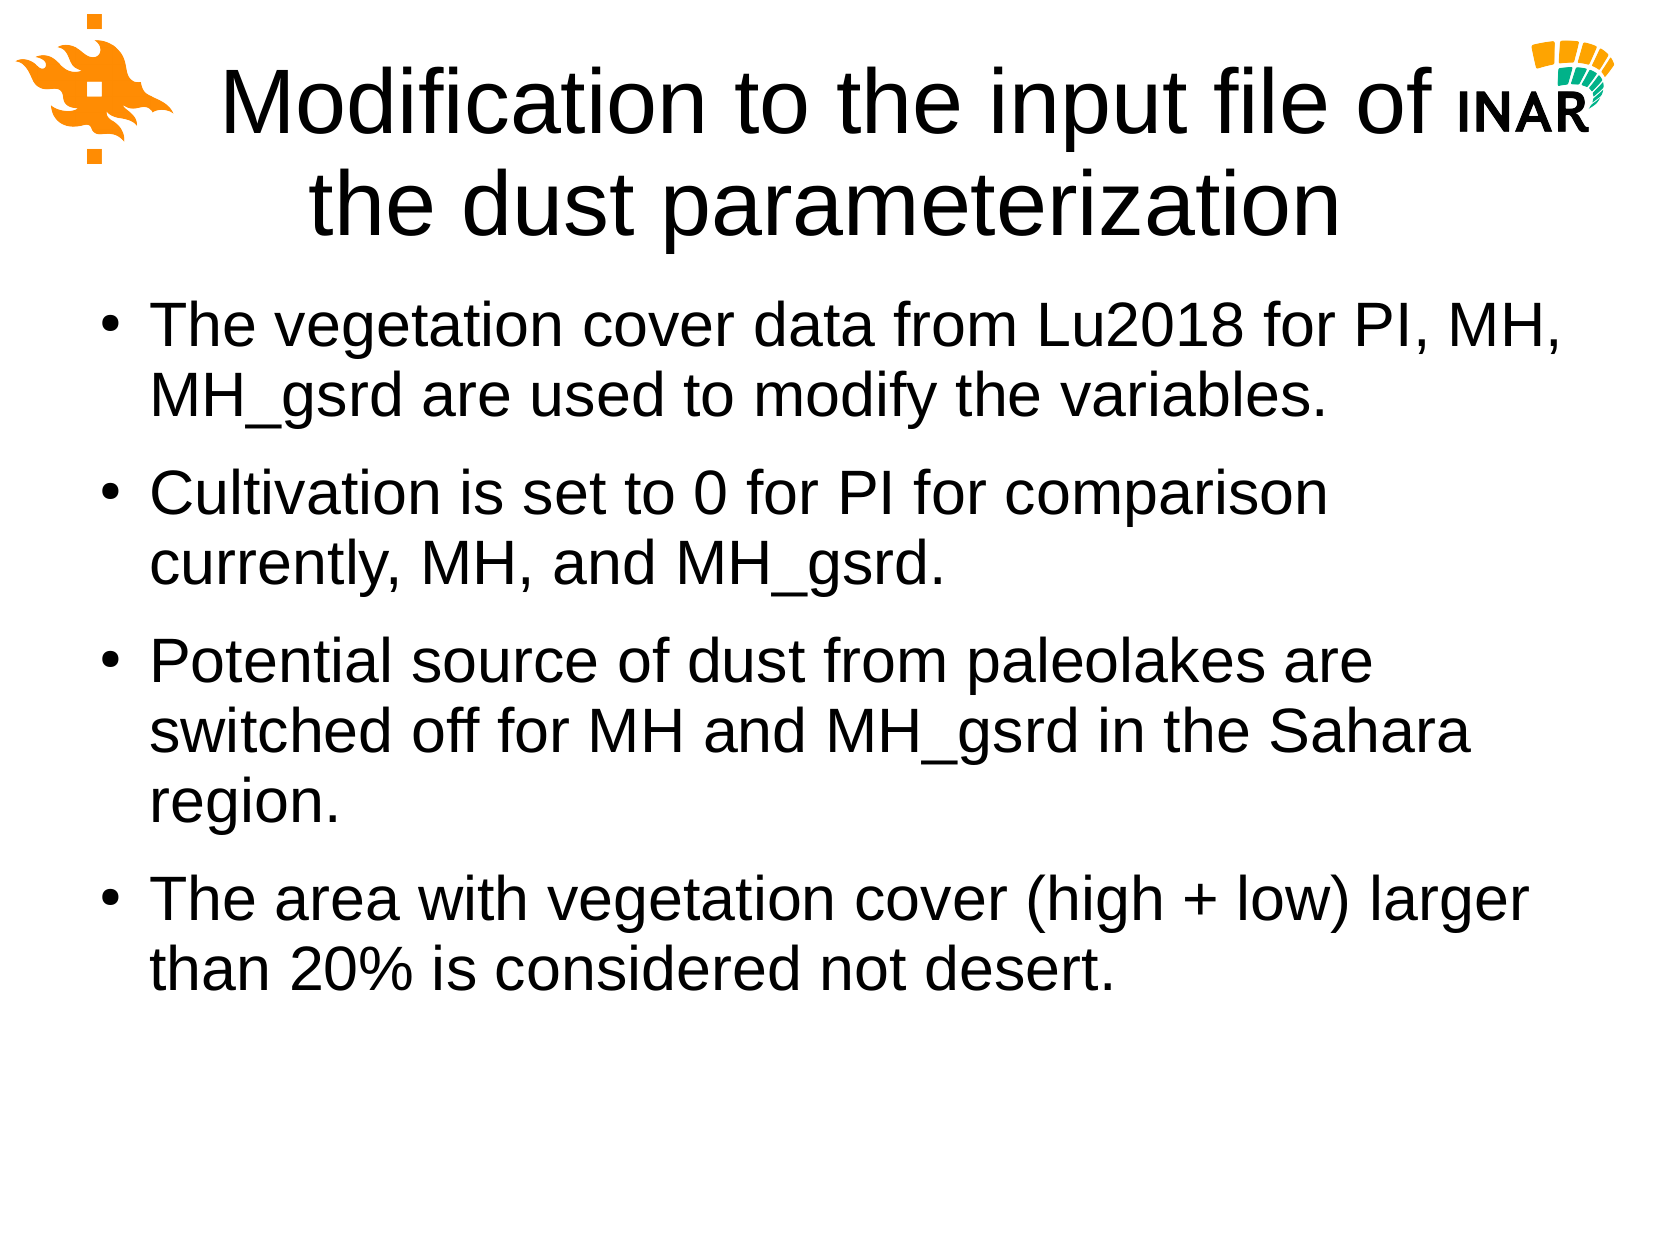

# Modification to the input file of the dust parameterization
The vegetation cover data from Lu2018 for PI, MH, MH_gsrd are used to modify the variables.
Cultivation is set to 0 for PI for comparison currently, MH, and MH_gsrd.
Potential source of dust from paleolakes are switched off for MH and MH_gsrd in the Sahara region.
The area with vegetation cover (high + low) larger than 20% is considered not desert.